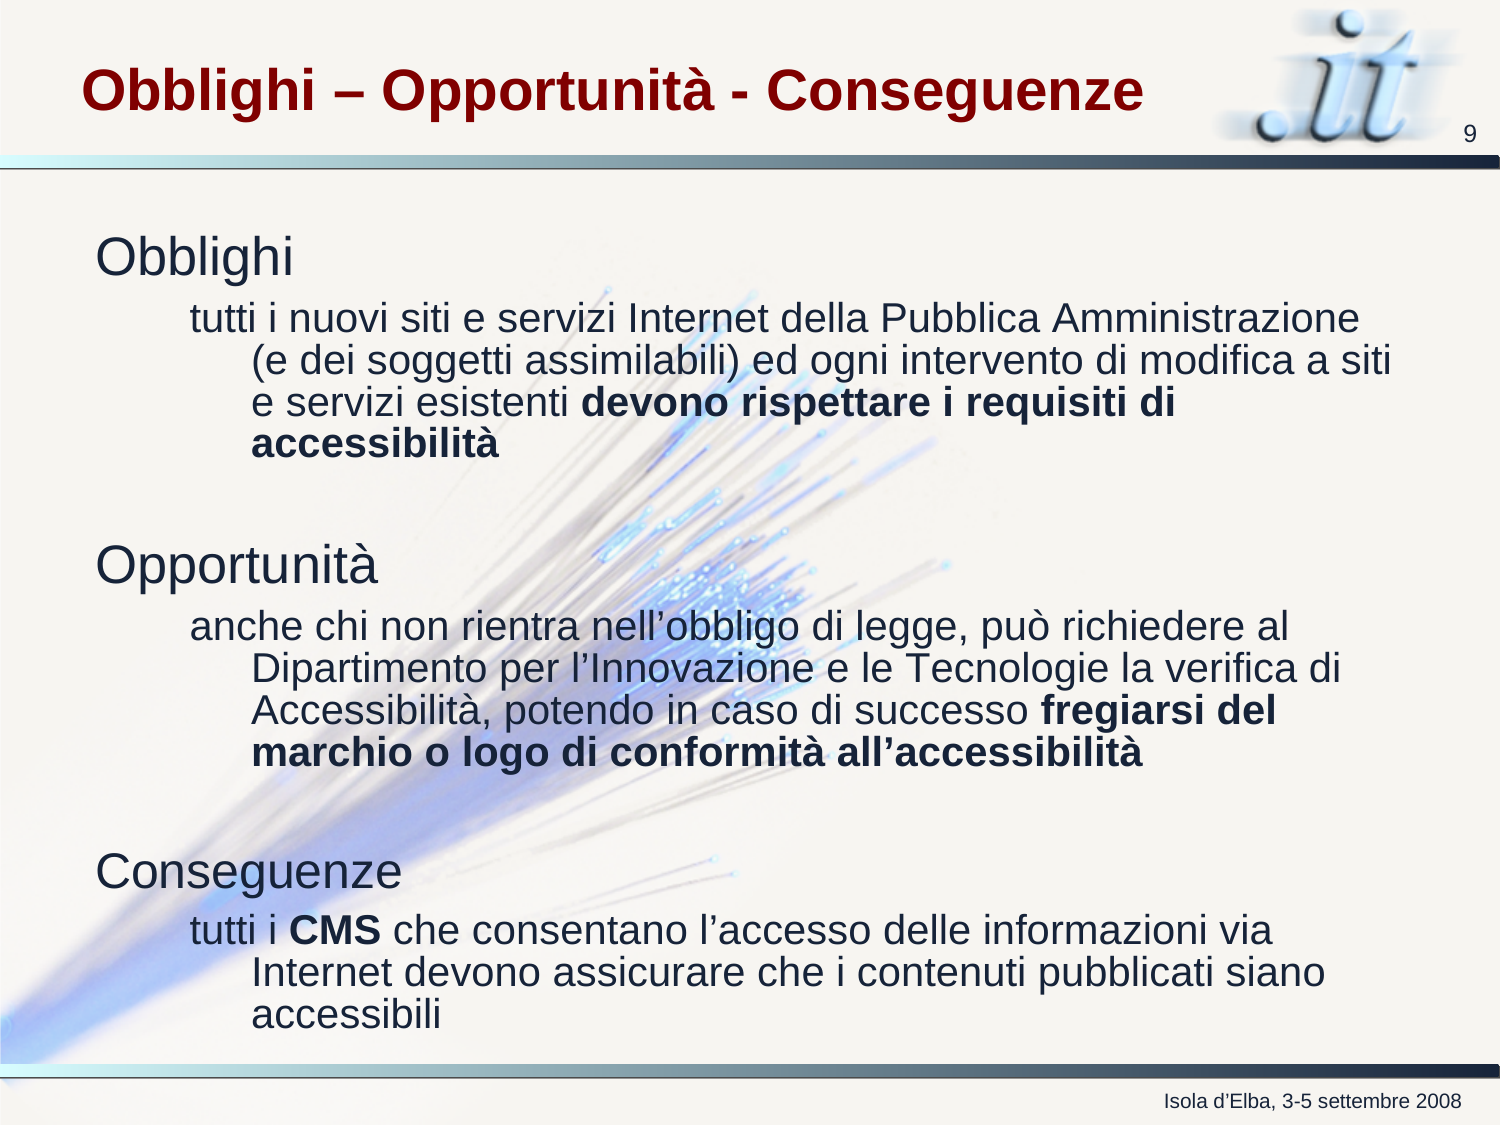

Obblighi – Opportunità - Conseguenze
# Obblighi
tutti i nuovi siti e servizi Internet della Pubblica Amministrazione (e dei soggetti assimilabili) ed ogni intervento di modifica a siti e servizi esistenti devono rispettare i requisiti di accessibilità
Opportunità
anche chi non rientra nell’obbligo di legge, può richiedere al Dipartimento per l’Innovazione e le Tecnologie la verifica di Accessibilità, potendo in caso di successo fregiarsi del marchio o logo di conformità all’accessibilità
Conseguenze
tutti i CMS che consentano l’accesso delle informazioni via Internet devono assicurare che i contenuti pubblicati siano accessibili